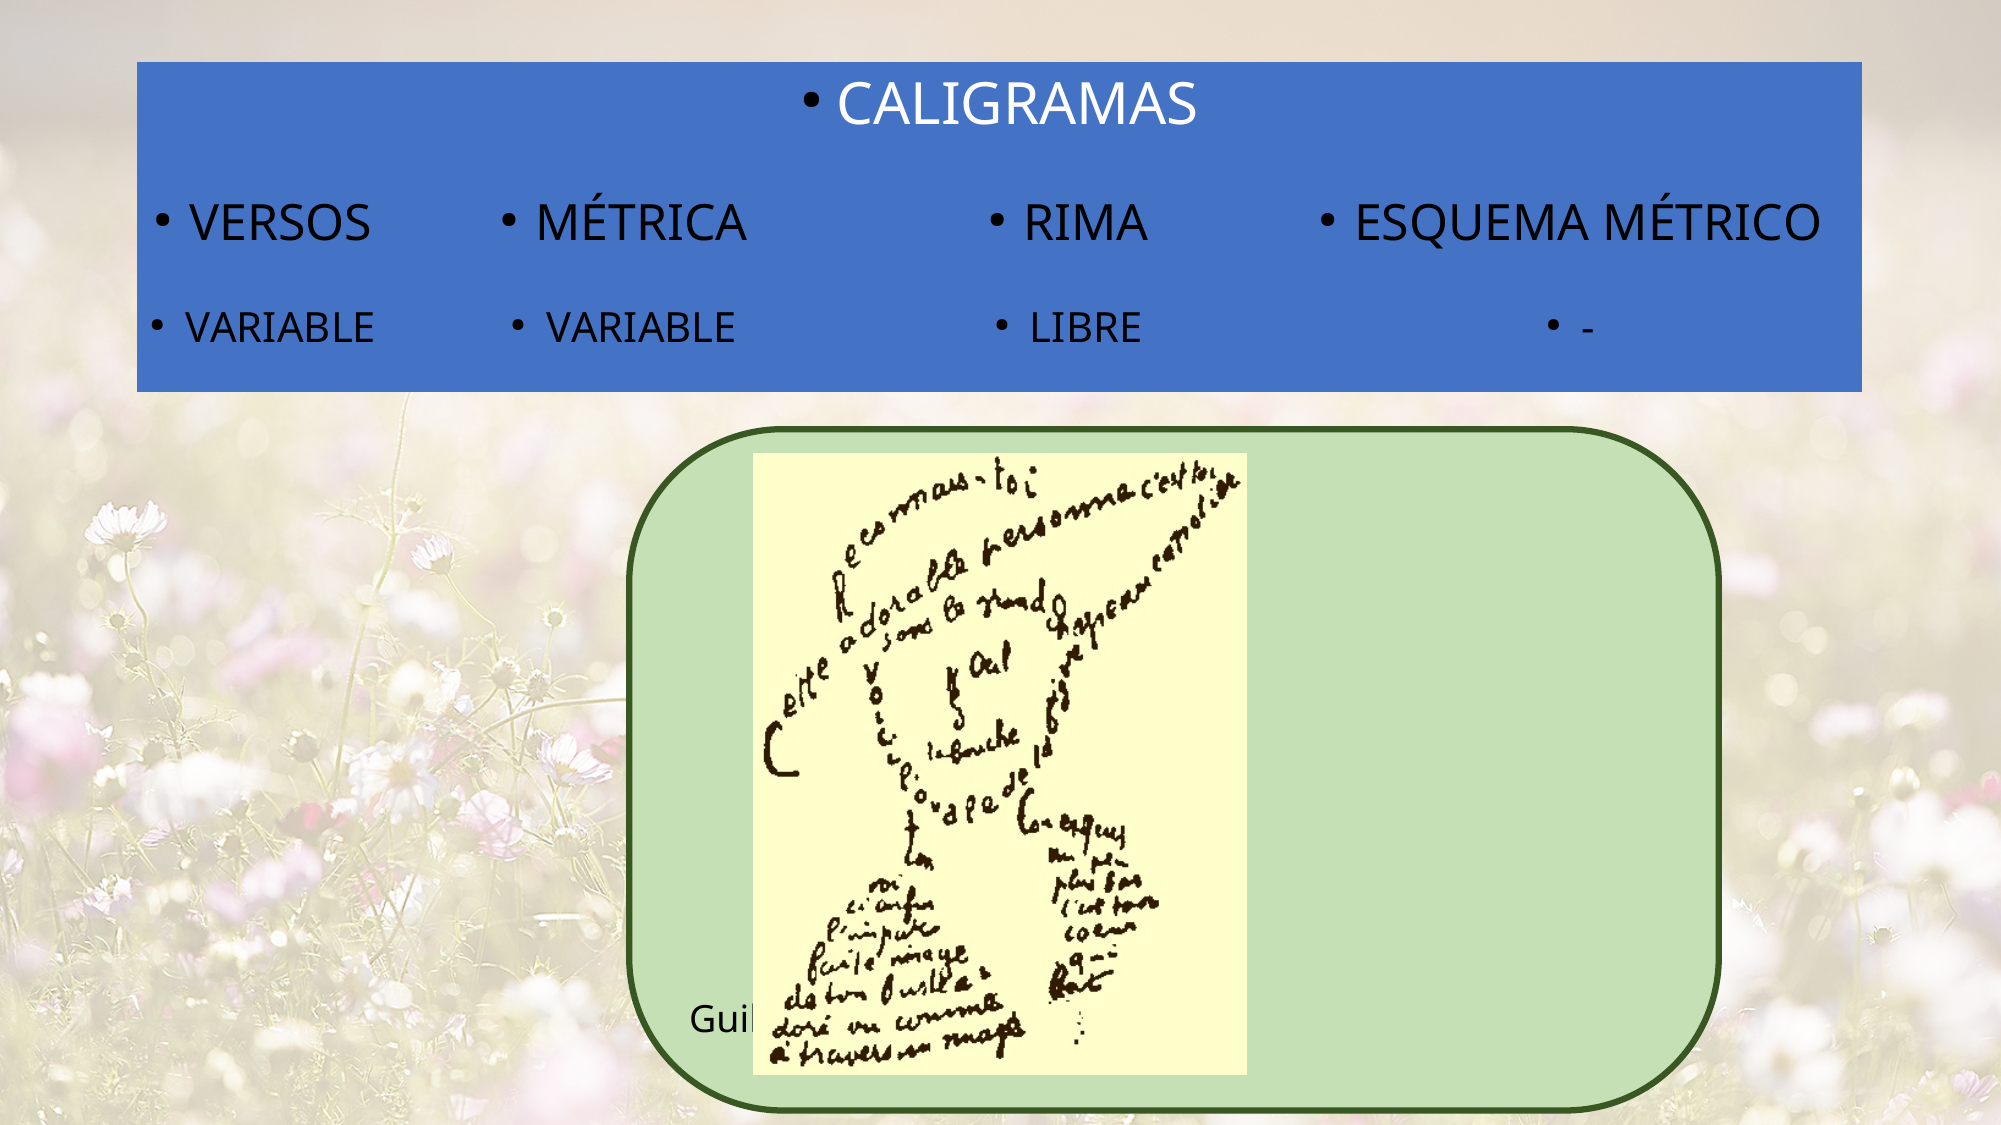

| CALIGRAMAS | | | |
| --- | --- | --- | --- |
| VERSOS | MÉTRICA | RIMA | ESQUEMA MÉTRICO |
| VARIABLE | VARIABLE | LIBRE | - |
Guillaume Apollinaire